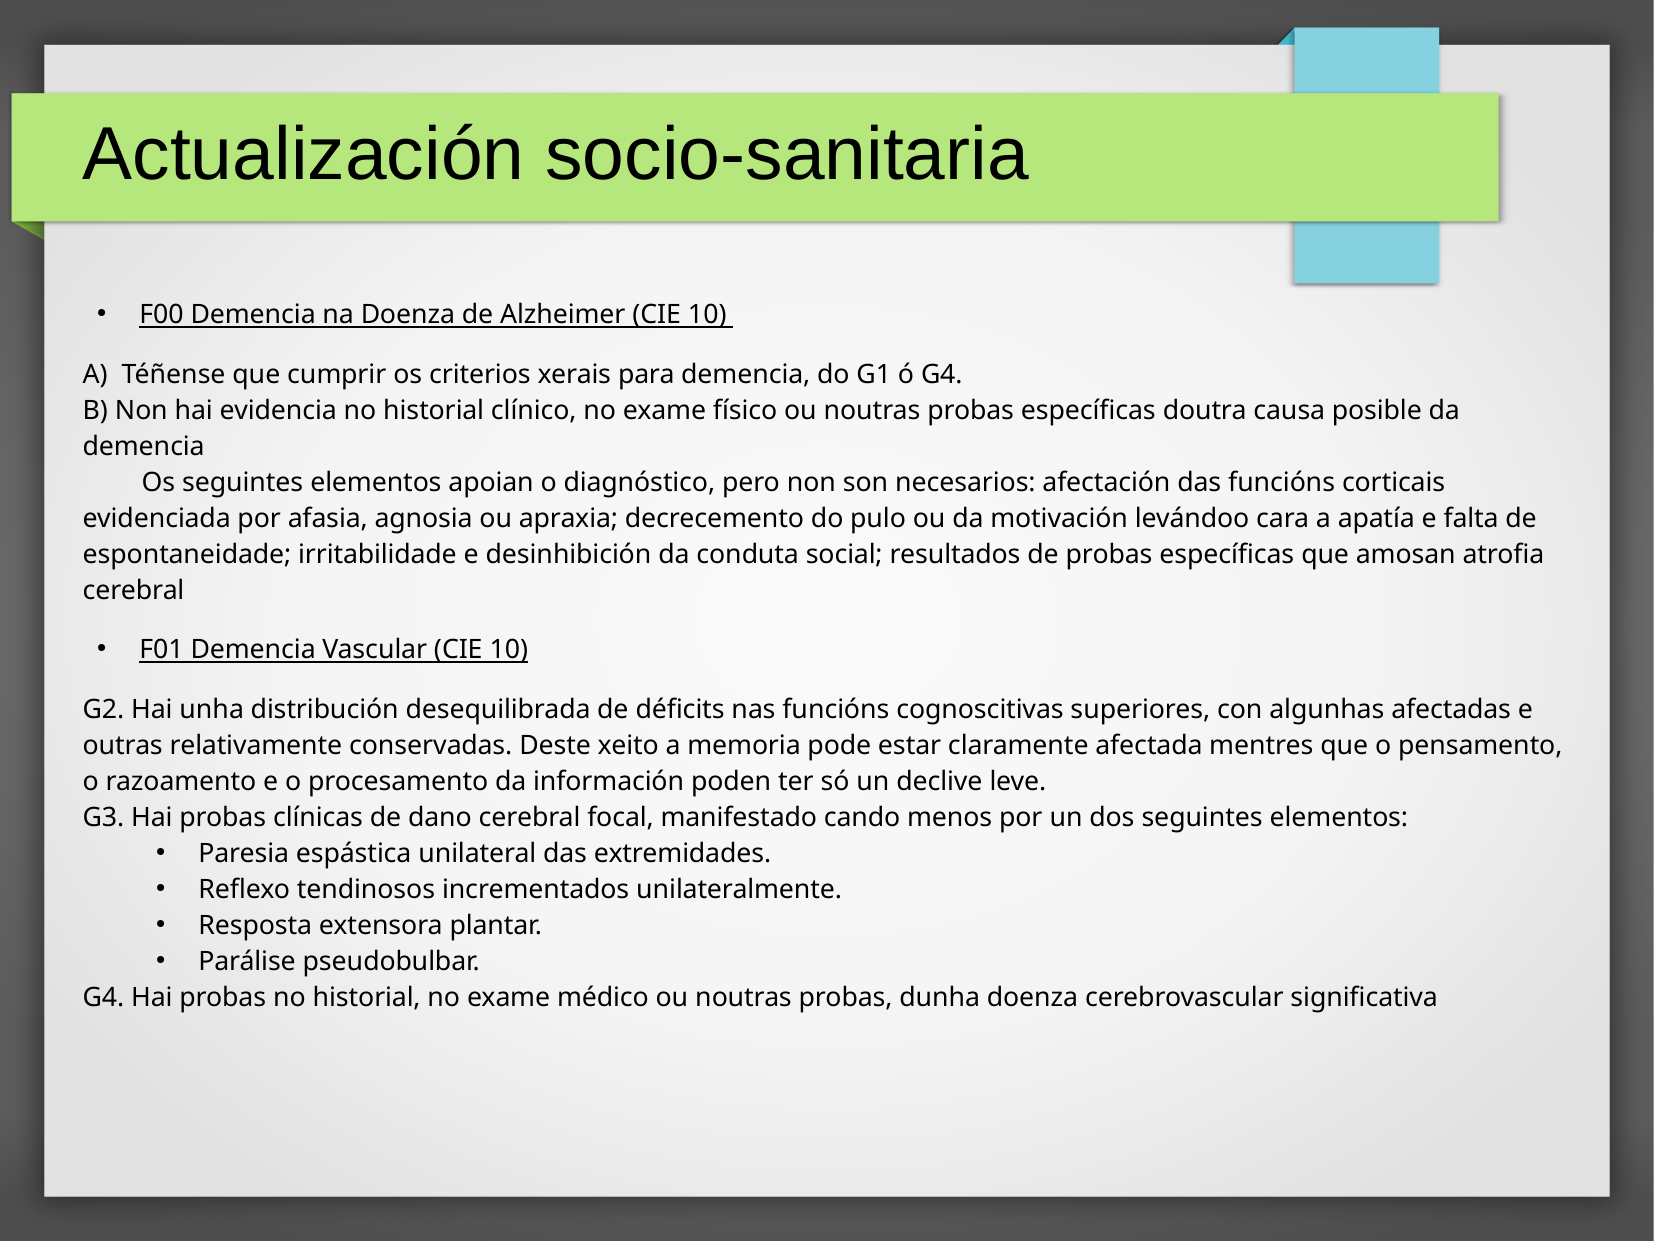

# Actualización socio-sanitaria
F00 Demencia na Doenza de Alzheimer (CIE 10)
A) Téñense que cumprir os criterios xerais para demencia, do G1 ó G4.
B) Non hai evidencia no historial clínico, no exame físico ou noutras probas específicas doutra causa posible da demencia
Os seguintes elementos apoian o diagnóstico, pero non son necesarios: afectación das funcións corticais evidenciada por afasia, agnosia ou apraxia; decrecemento do pulo ou da motivación levándoo cara a apatía e falta de espontaneidade; irritabilidade e desinhibición da conduta social; resultados de probas específicas que amosan atrofia cerebral
F01 Demencia Vascular (CIE 10)
G2. Hai unha distribución desequilibrada de déficits nas funcións cognoscitivas superiores, con algunhas afectadas e outras relativamente conservadas. Deste xeito a memoria pode estar claramente afectada mentres que o pensamento, o razoamento e o procesamento da información poden ter só un declive leve.
G3. Hai probas clínicas de dano cerebral focal, manifestado cando menos por un dos seguintes elementos:
Paresia espástica unilateral das extremidades.
Reflexo tendinosos incrementados unilateralmente.
Resposta extensora plantar.
Parálise pseudobulbar.
G4. Hai probas no historial, no exame médico ou noutras probas, dunha doenza cerebrovascular significativa